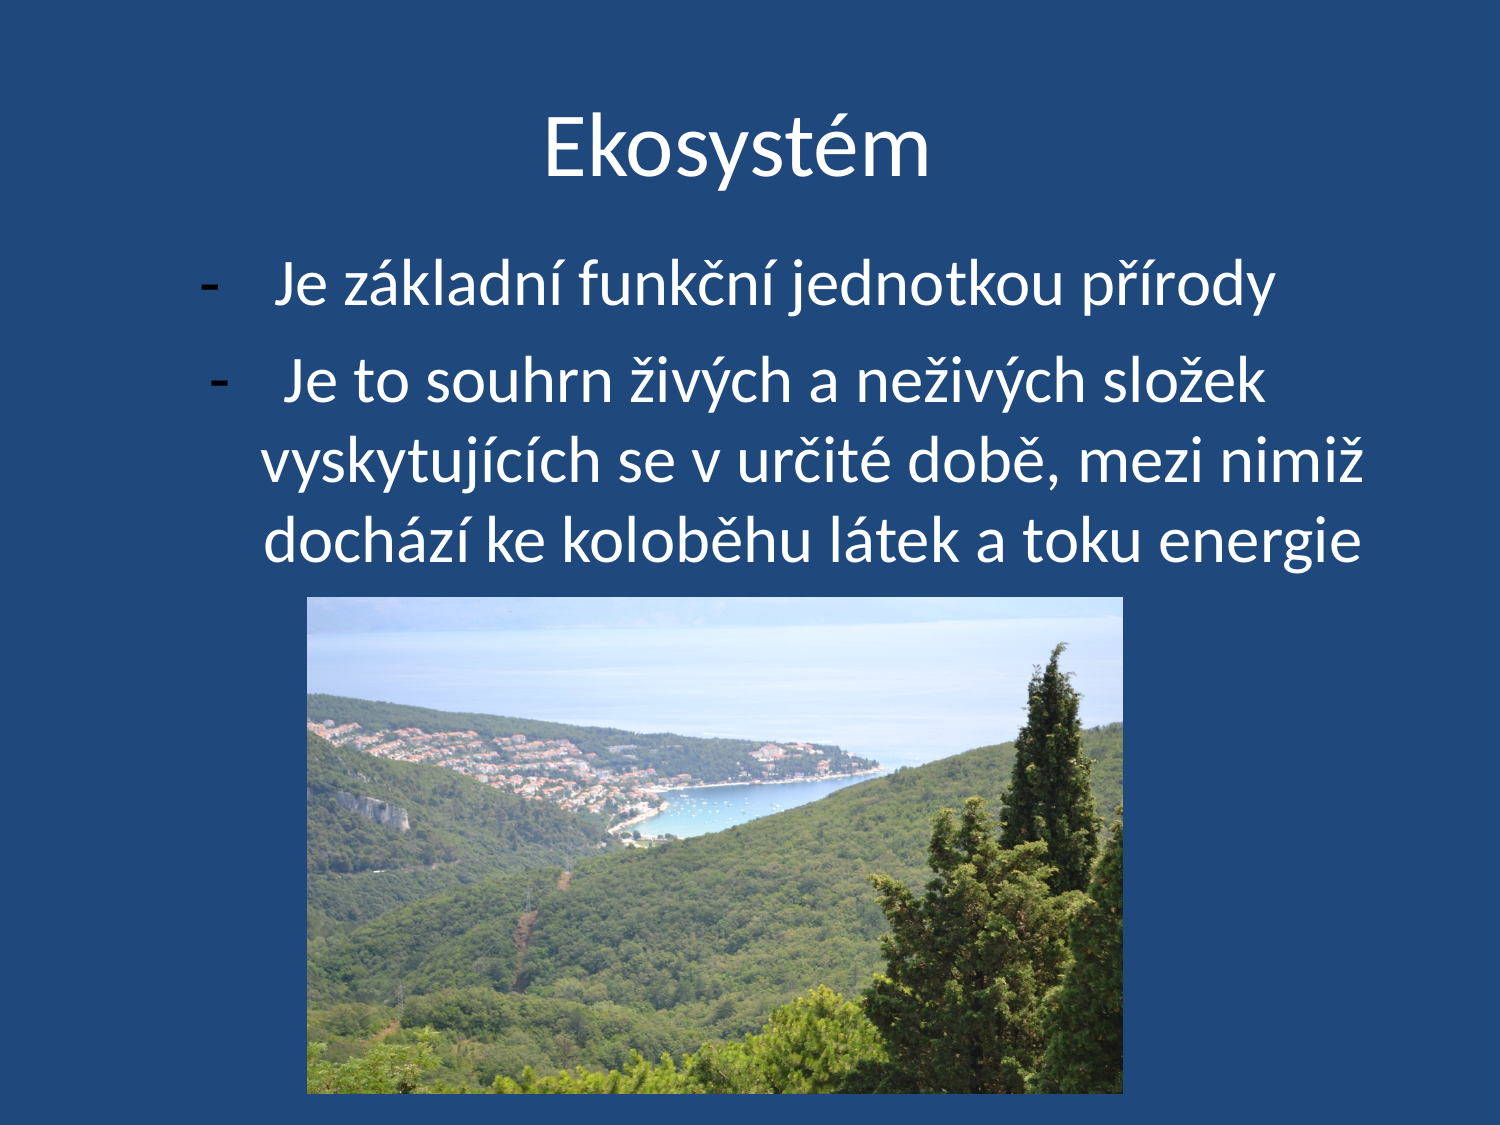

# Ekosystém
Je základní funkční jednotkou přírody
Je to souhrn živých a neživých složek vyskytujících se v určité době, mezi nimiž dochází ke koloběhu látek a toku energie